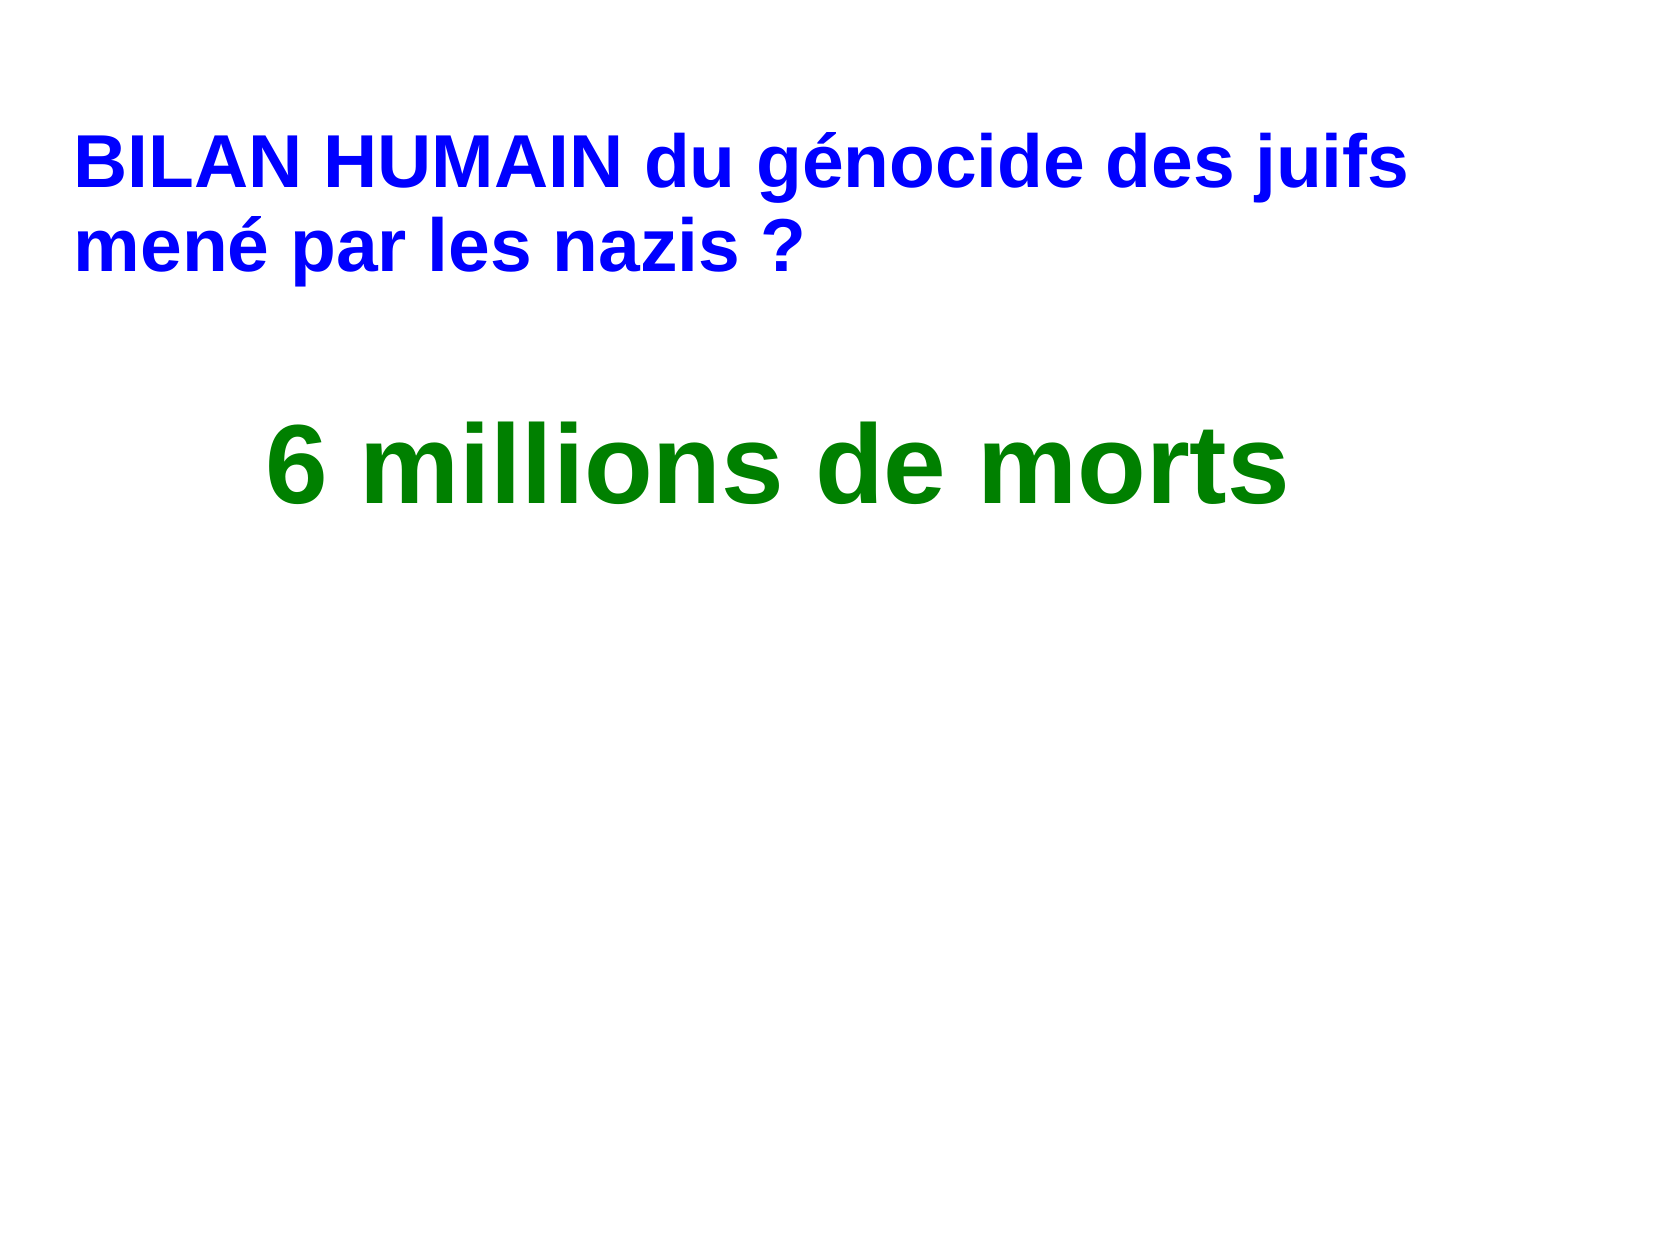

BILAN HUMAIN du génocide des juifs mené par les nazis ?
# 6 millions de morts